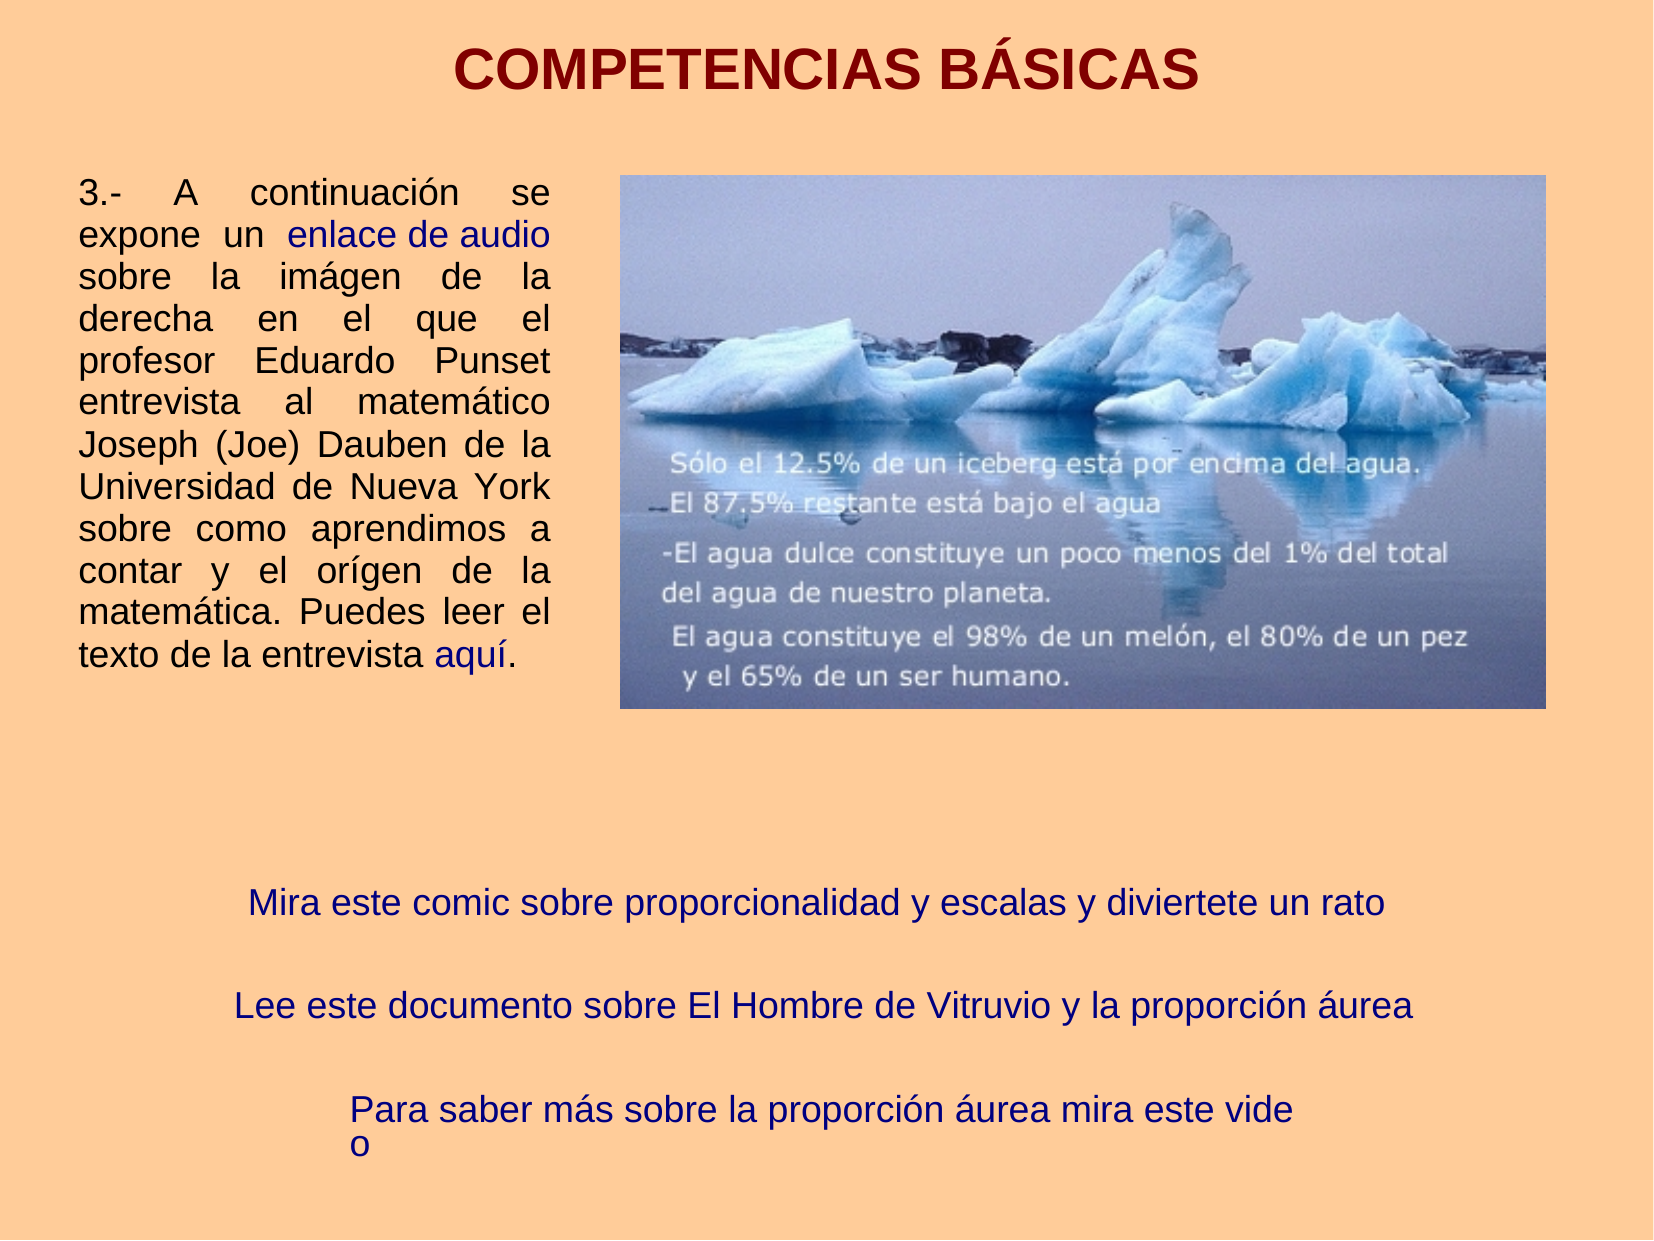

COMPETENCIAS BÁSICAS
3.- A continuación se expone un enlace de audio sobre la imágen de la derecha en el que el profesor Eduardo Punset entrevista al matemático Joseph (Joe) Dauben de la Universidad de Nueva York sobre como aprendimos a contar y el orígen de la matemática. Puedes leer el texto de la entrevista aquí.
Mira este comic sobre proporcionalidad y escalas y diviertete un rato
Lee este documento sobre El Hombre de Vitruvio y la proporción áurea
Para saber más sobre la proporción áurea mira este video